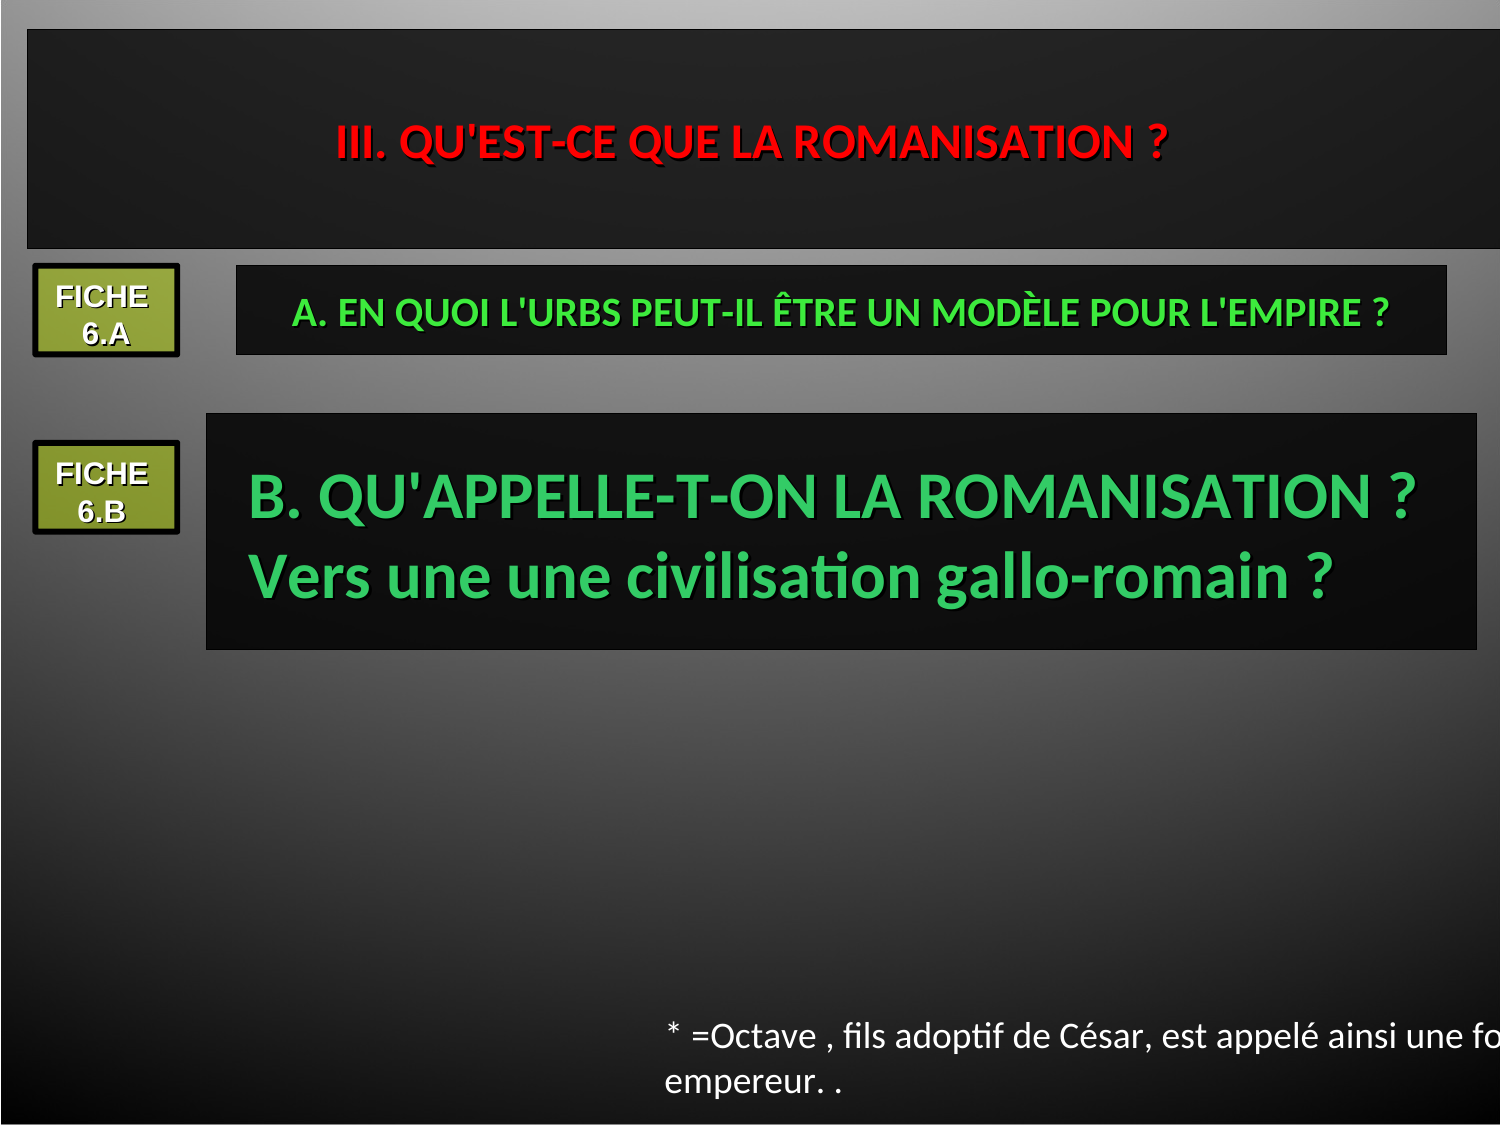

III. QU'EST-CE QUE LA ROMANISATION ?
=> PV HÉRITER DE LA REP
FICHE 6.A
A. EN QUOI L'URBS PEUT-IL ÊTRE UN MODÈLE POUR L'EMPIRE ?
B. QU'APPELLE-T-ON LA ROMANISATION ?
Vers une une civilisation gallo-romain ?
FICHE 6.B
* =Octave , fils adoptif de César, est appelé ainsi une fois empereur. .